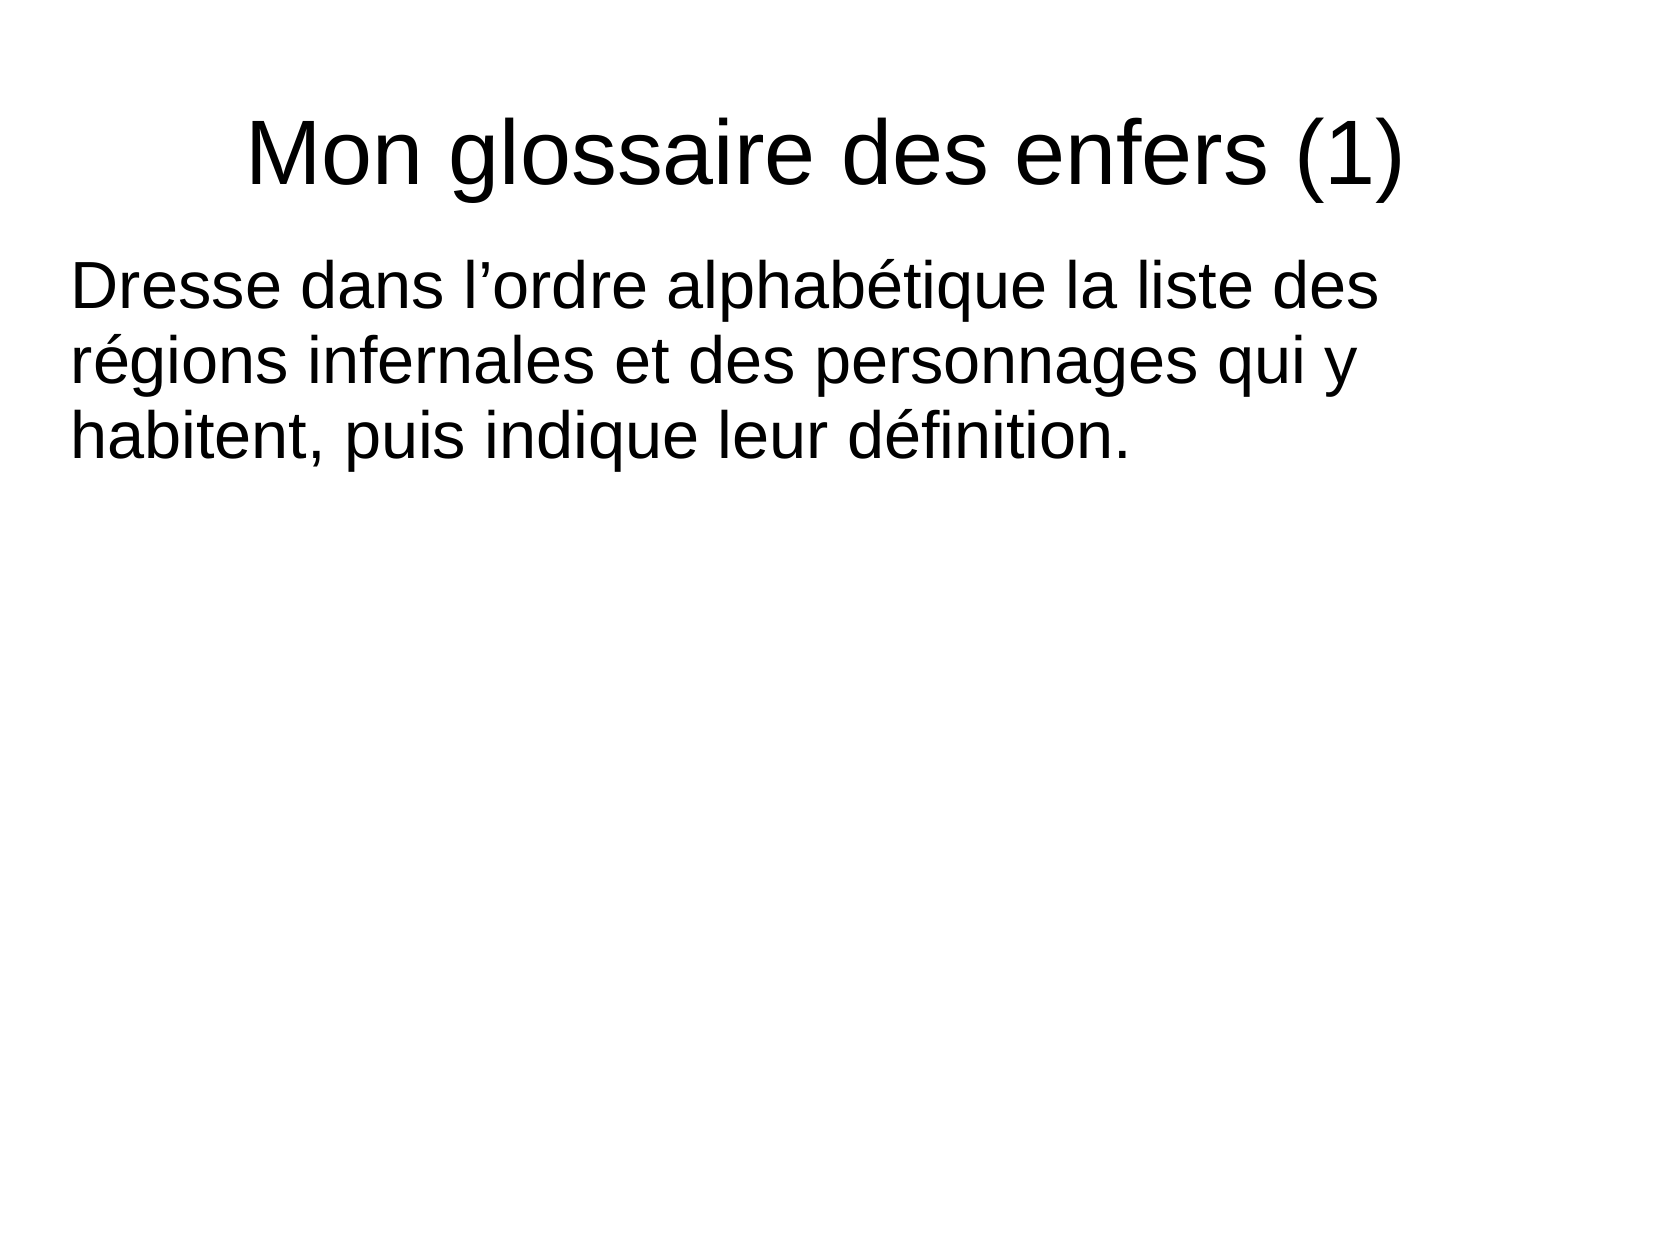

# Mon glossaire des enfers (1)
Dresse dans l’ordre alphabétique la liste des régions infernales et des personnages qui y habitent, puis indique leur définition.